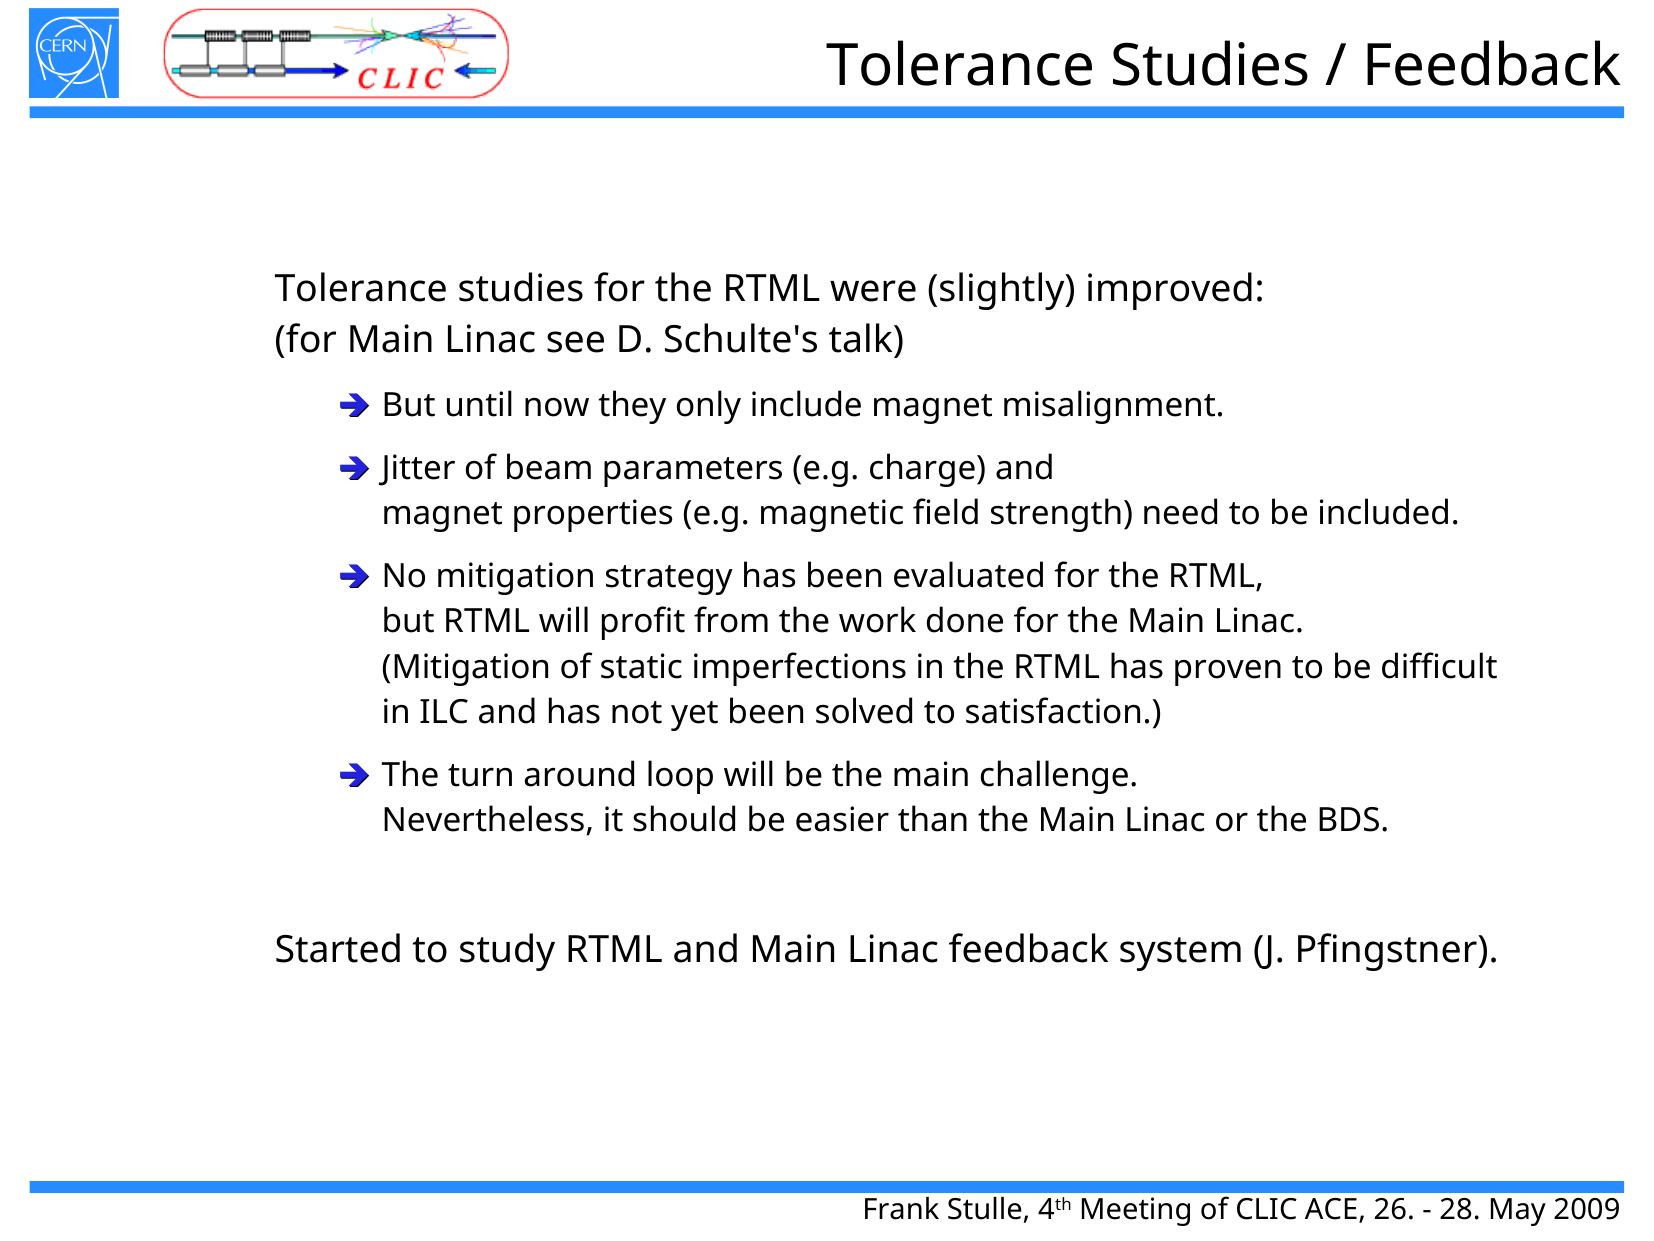

# Tolerance Studies / Feedback
Tolerance studies for the RTML were (slightly) improved:
(for Main Linac see D. Schulte's talk)
		But until now they only include magnet misalignment.
		Jitter of beam parameters (e.g. charge) and
		magnet properties (e.g. magnetic field strength) need to be included.
		No mitigation strategy has been evaluated for the RTML,
		but RTML will profit from the work done for the Main Linac.
		(Mitigation of static imperfections in the RTML has proven to be difficult
		in ILC and has not yet been solved to satisfaction.)
		The turn around loop will be the main challenge.
		Nevertheless, it should be easier than the Main Linac or the BDS.
Started to study RTML and Main Linac feedback system (J. Pfingstner).